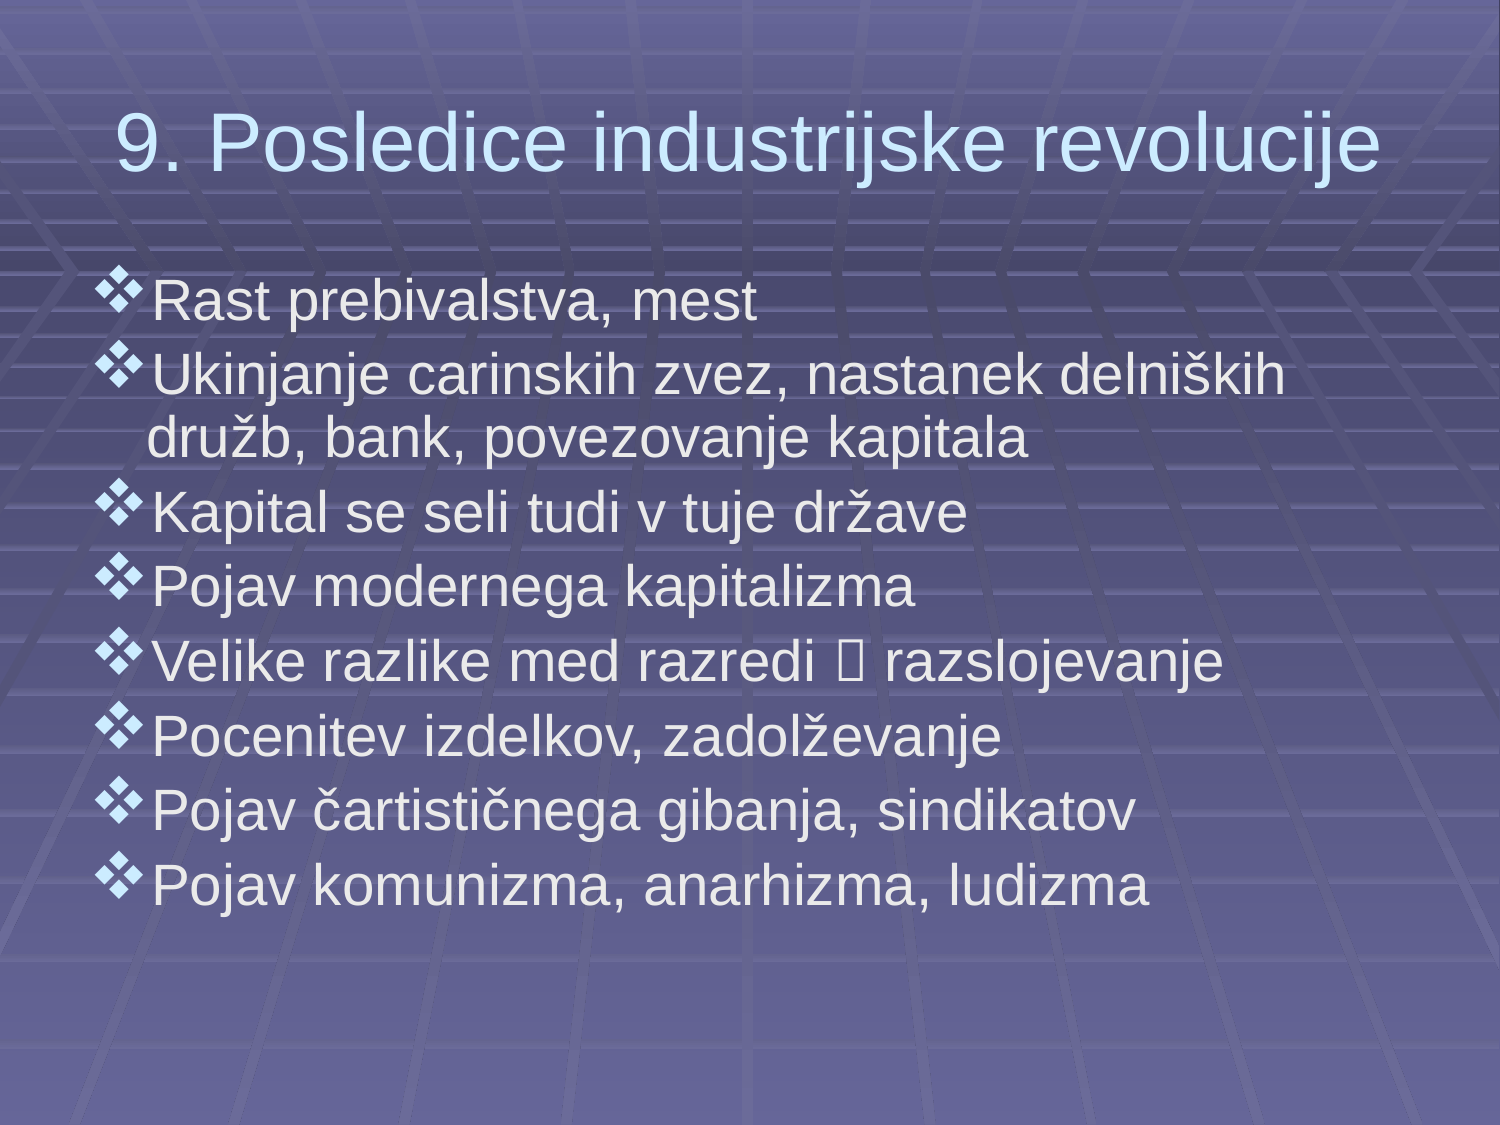

# 9. Posledice industrijske revolucije
Rast prebivalstva, mest
Ukinjanje carinskih zvez, nastanek delniških družb, bank, povezovanje kapitala
Kapital se seli tudi v tuje države
Pojav modernega kapitalizma
Velike razlike med razredi  razslojevanje
Pocenitev izdelkov, zadolževanje
Pojav čartističnega gibanja, sindikatov
Pojav komunizma, anarhizma, ludizma